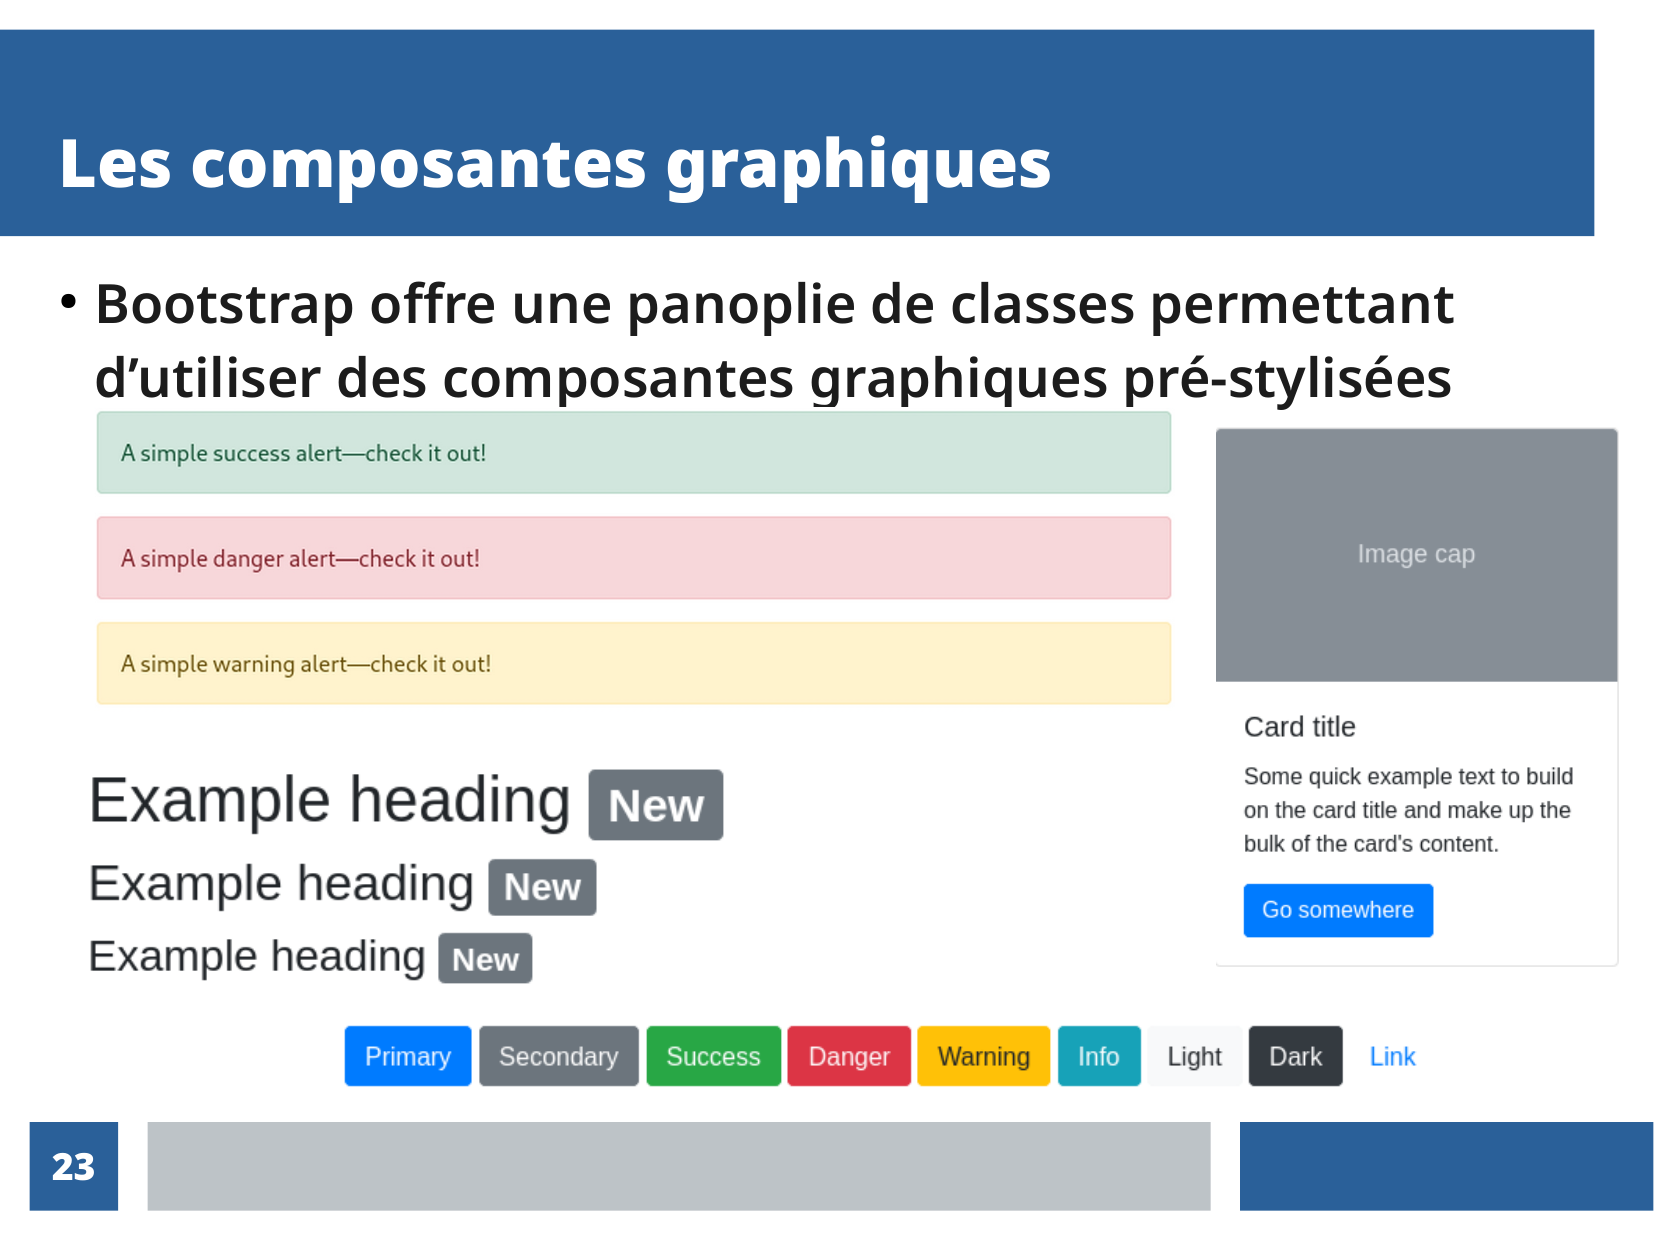

# Les composantes graphiques
Bootstrap offre une panoplie de classes permettant d’utiliser des composantes graphiques pré-stylisées
23